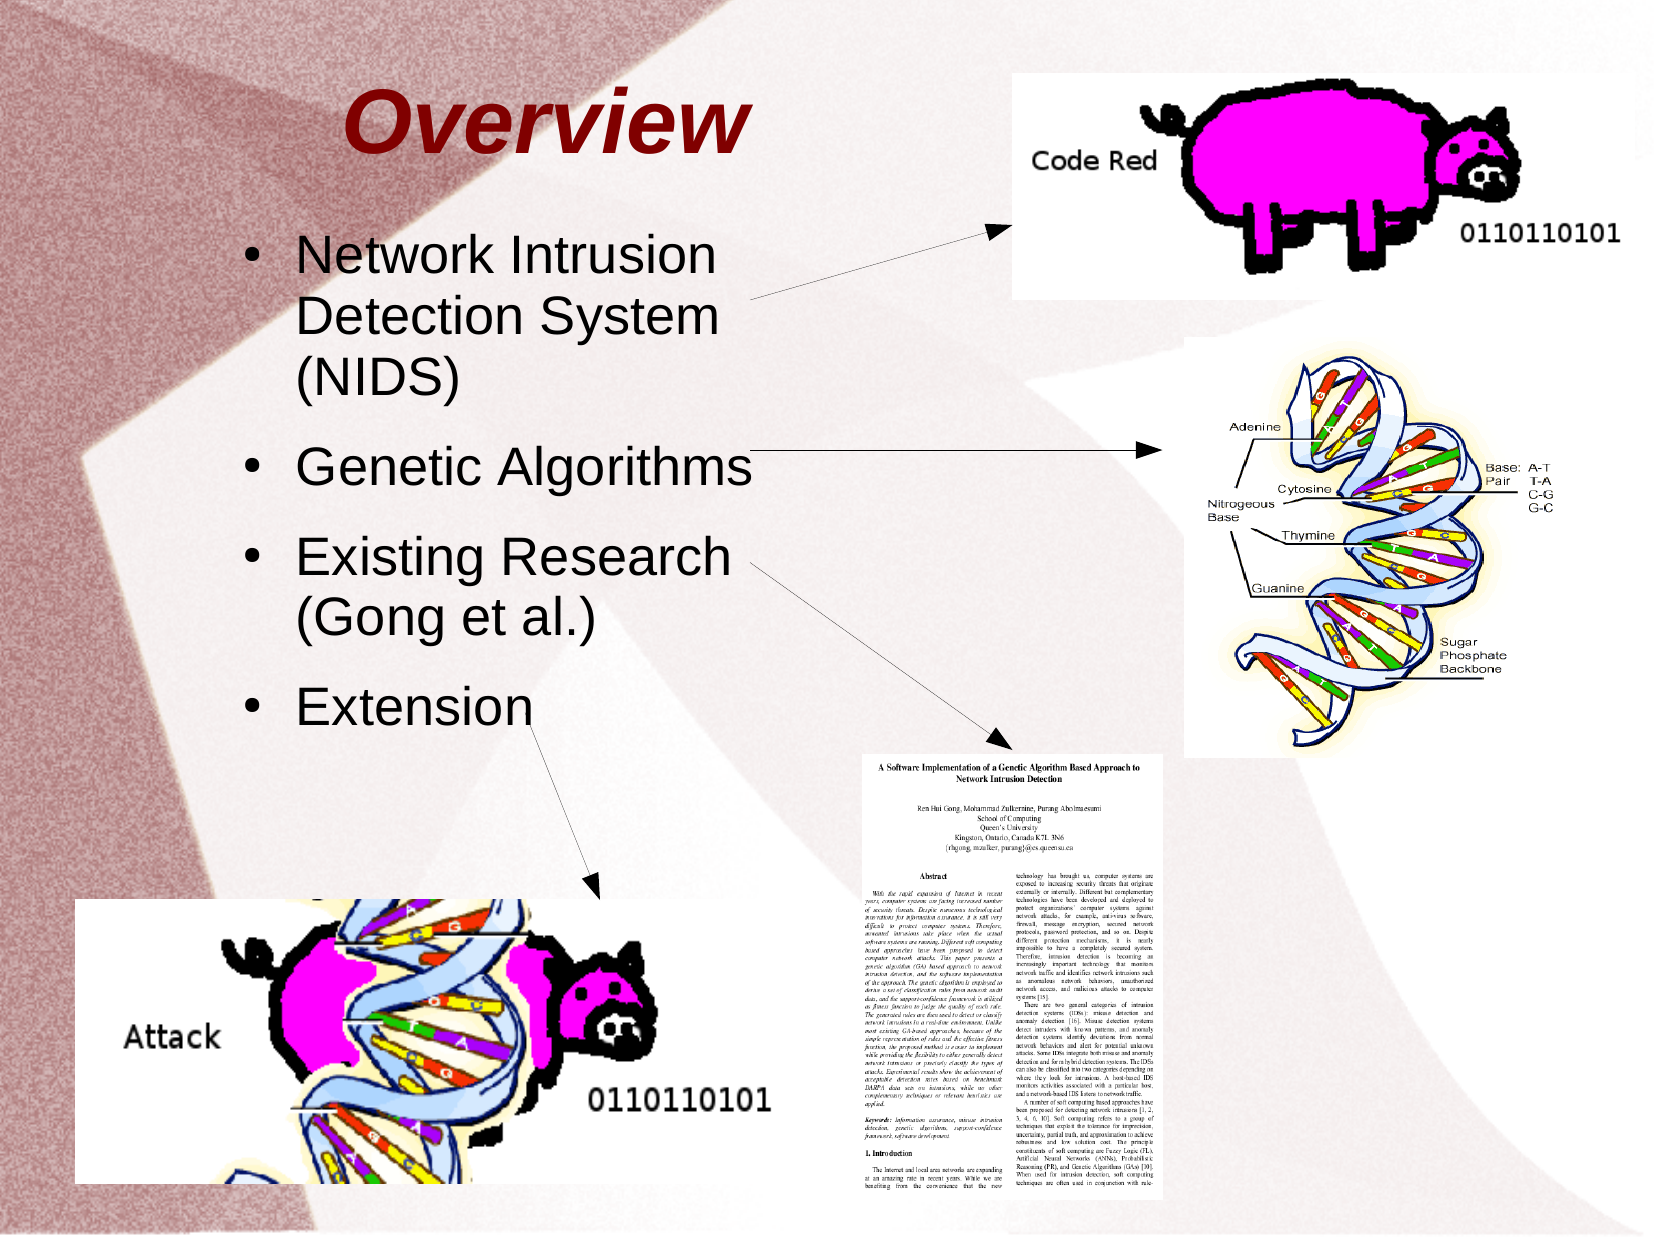

# Overview
Network Intrusion Detection System
(NIDS)
Genetic Algorithms
Existing Research
(Gong et al.)
Extension